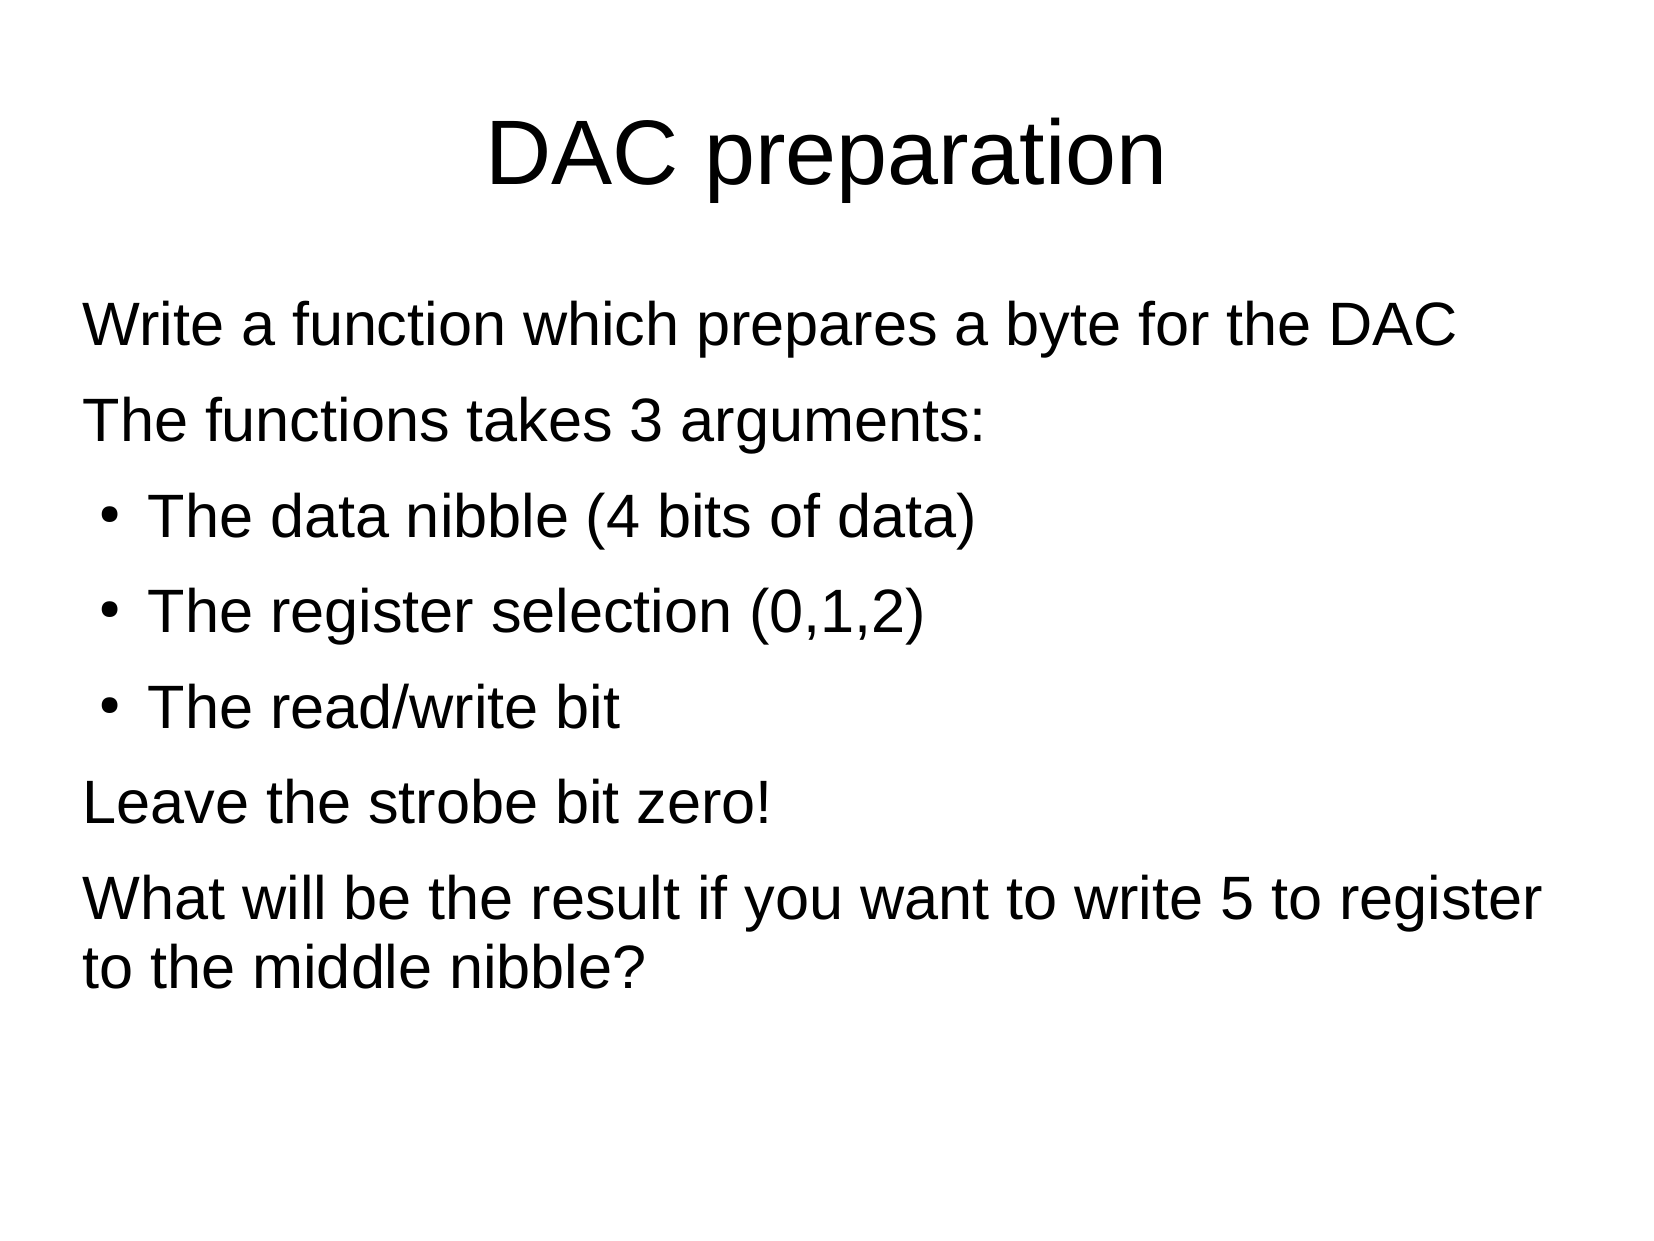

# DAC preparation
Write a function which prepares a byte for the DAC
The functions takes 3 arguments:
The data nibble (4 bits of data)
The register selection (0,1,2)
The read/write bit
Leave the strobe bit zero!
What will be the result if you want to write 5 to register to the middle nibble?